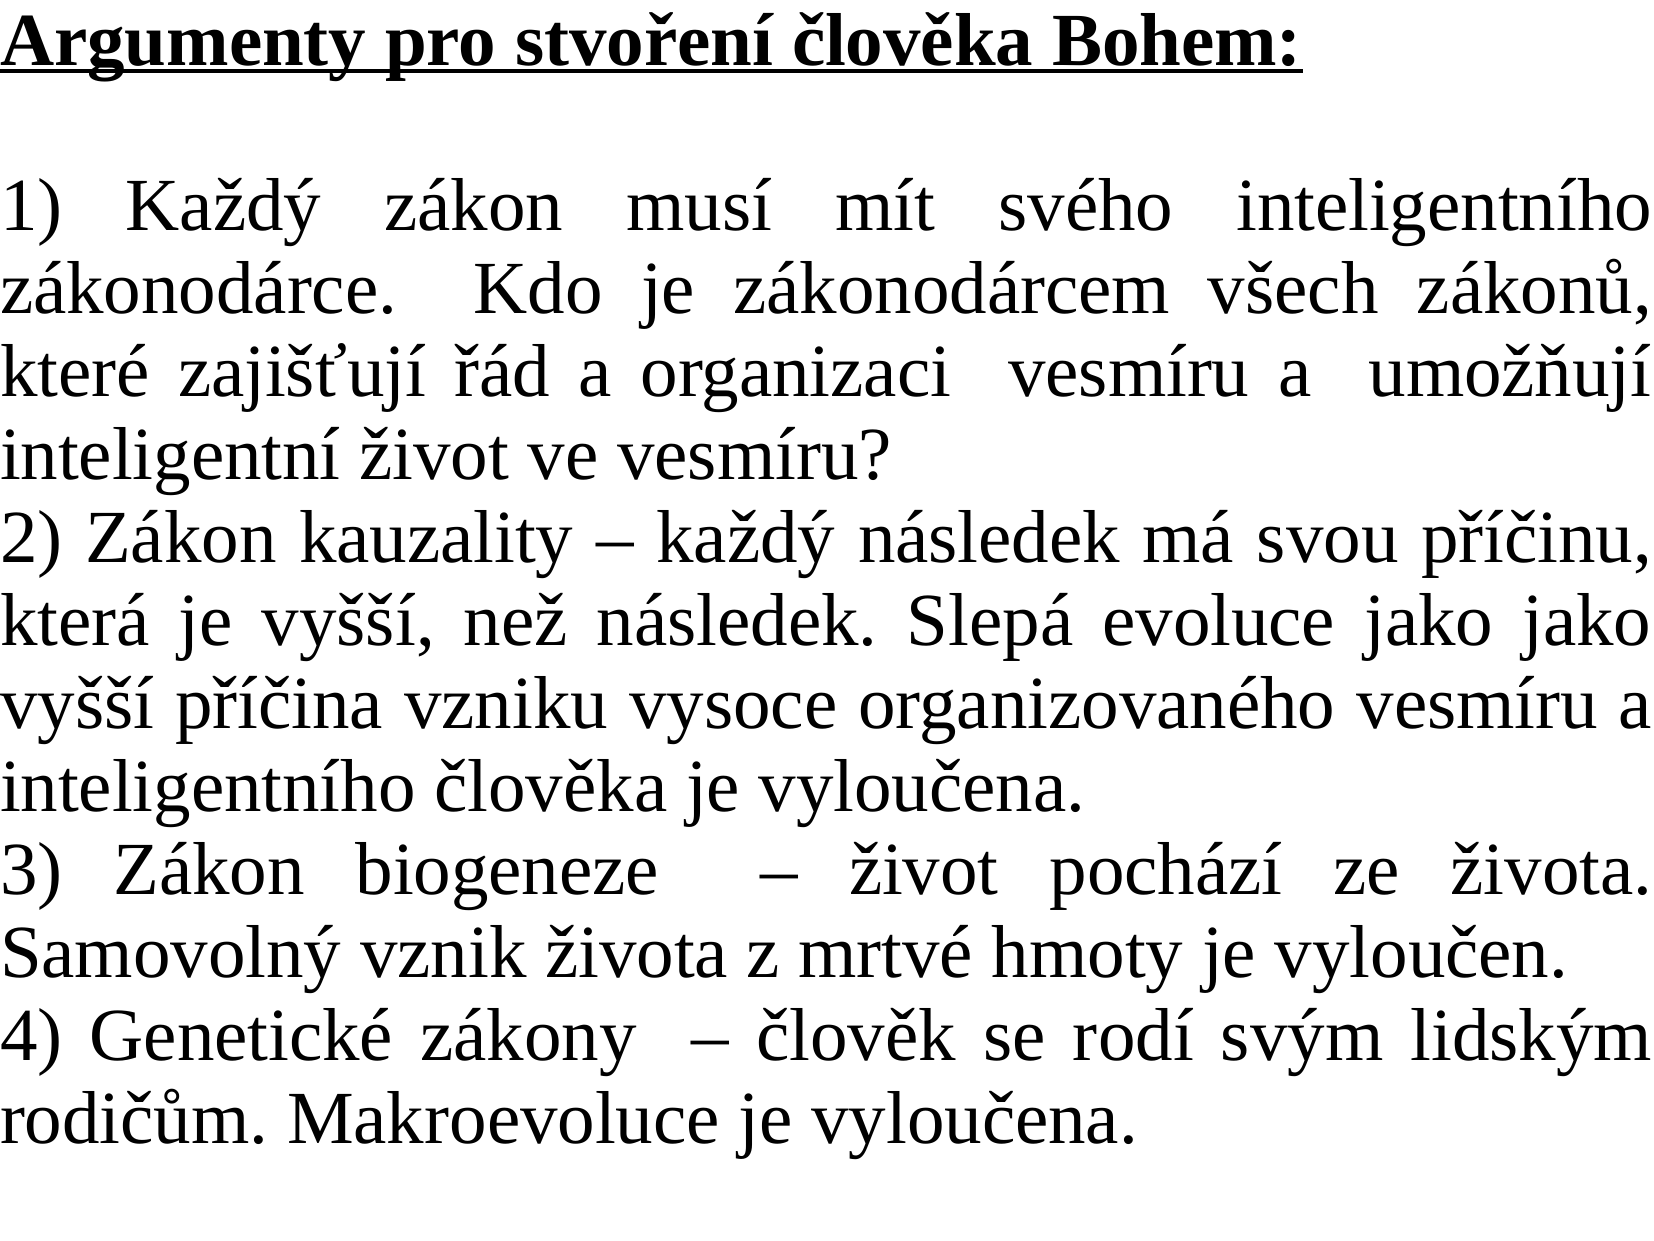

# Argumenty pro stvoření člověka Bohem:
1) Každý zákon musí mít svého inteligentního zákonodárce. Kdo je zákonodárcem všech zákonů, které zajišťují řád a organizaci vesmíru a umožňují inteligentní život ve vesmíru?
2) Zákon kauzality – každý následek má svou příčinu, která je vyšší, než následek. Slepá evoluce jako jako vyšší příčina vzniku vysoce organizovaného vesmíru a inteligentního člověka je vyloučena.
3) Zákon biogeneze – život pochází ze života. Samovolný vznik života z mrtvé hmoty je vyloučen.
4) Genetické zákony – člověk se rodí svým lidským rodičům. Makroevoluce je vyloučena.